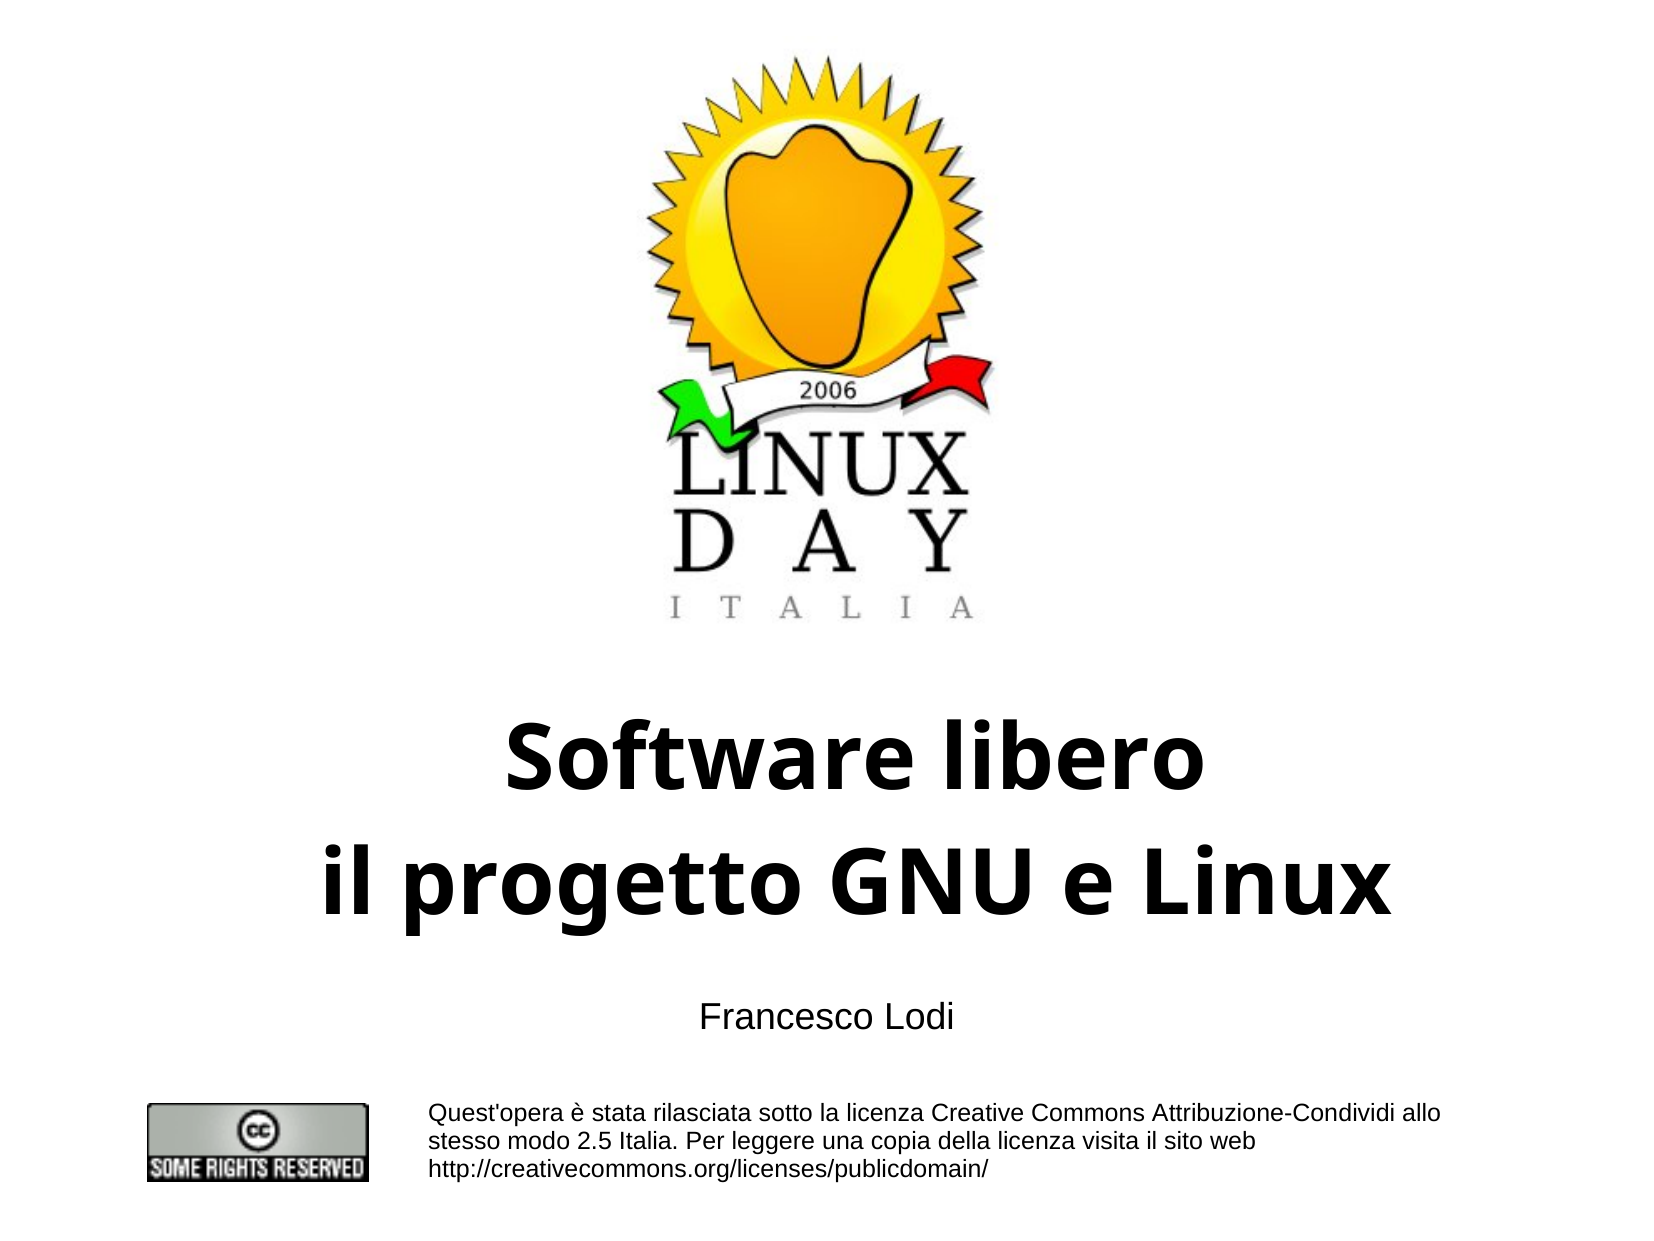

Software libero
il progetto GNU e Linux
Francesco Lodi
Quest'opera è stata rilasciata sotto la licenza Creative Commons Attribuzione-Condividi allo stesso modo 2.5 Italia. Per leggere una copia della licenza visita il sito web http://creativecommons.org/licenses/publicdomain/